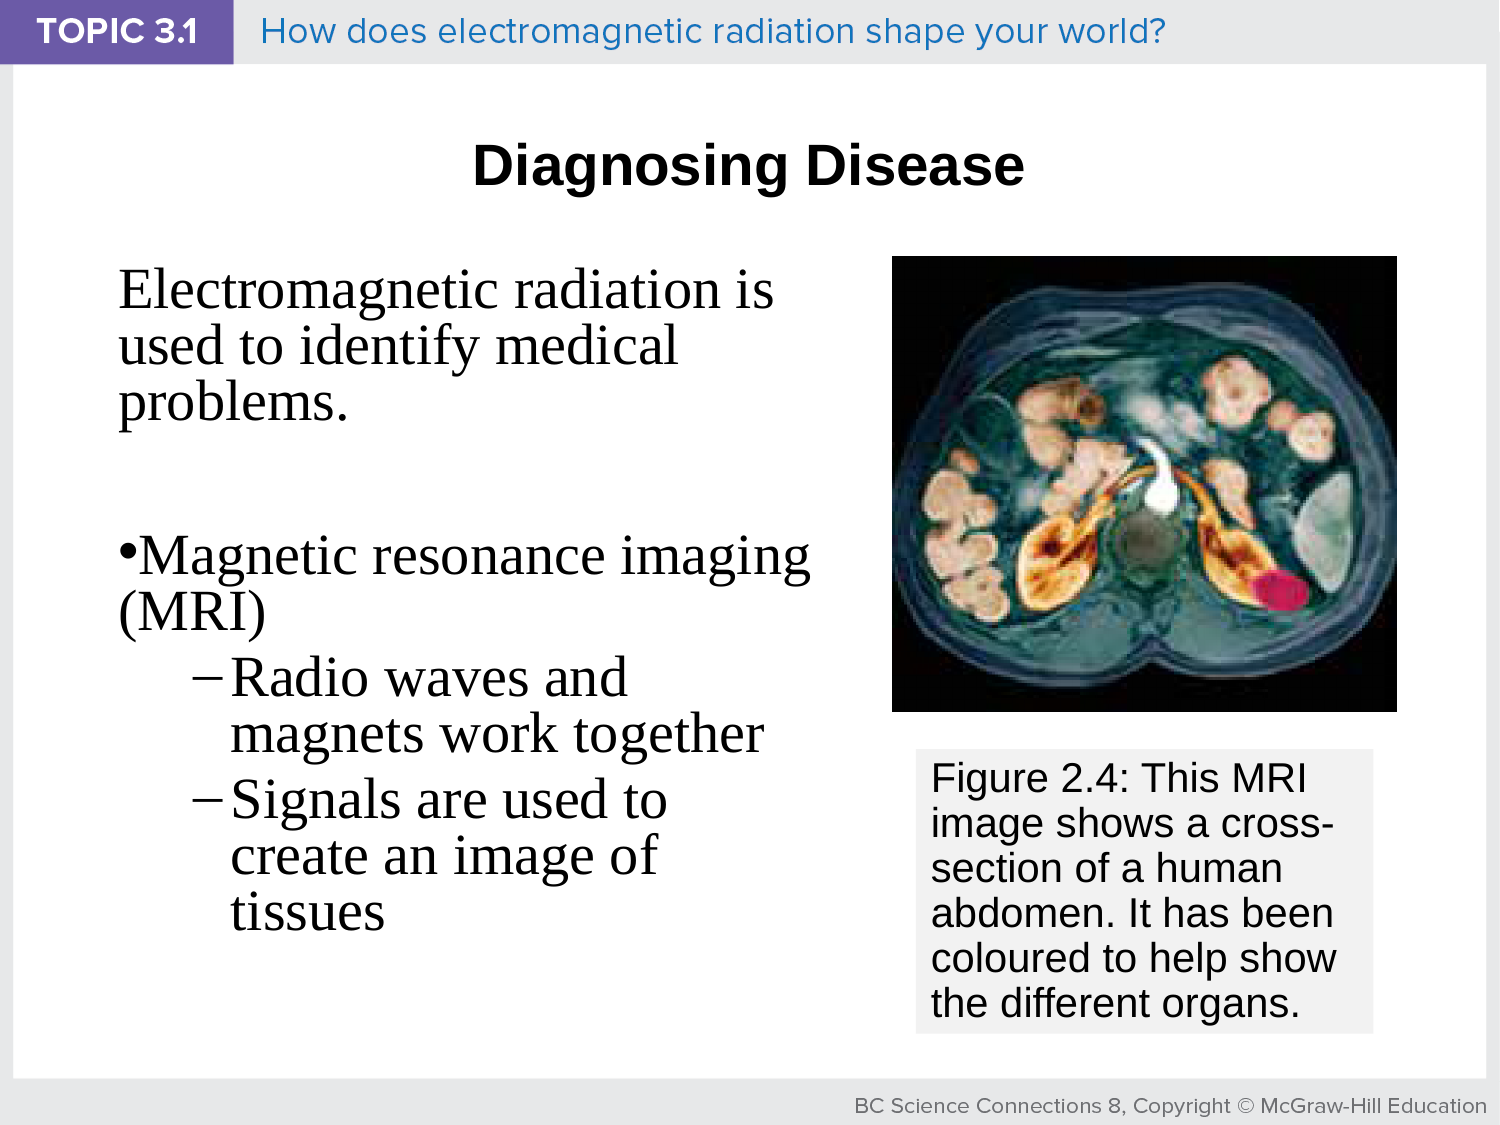

# Diagnosing Disease
Electromagnetic radiation is used to identify medical problems.
Magnetic resonance imaging (MRI)
Radio waves and magnets work together
Signals are used to create an image of tissues
Figure 2.4: This MRI image shows a cross-section of a human abdomen. It has been coloured to help show the different organs.